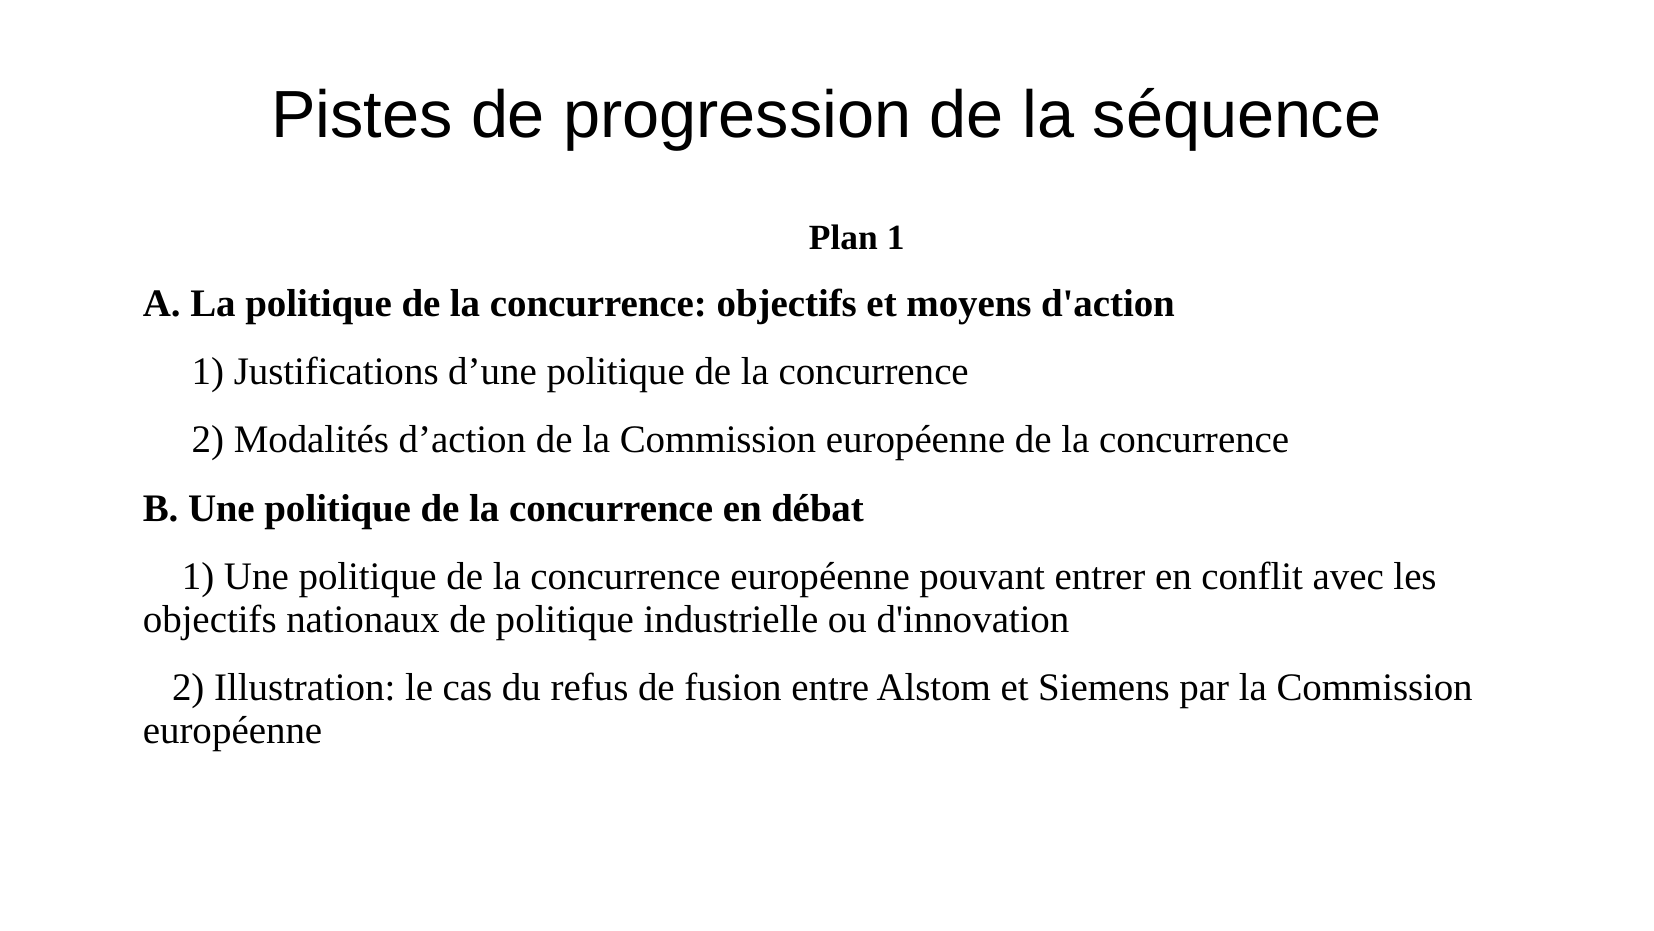

# Pistes de progression de la séquence
Plan 1
A. La politique de la concurrence: objectifs et moyens d'action
 1) Justifications d’une politique de la concurrence
 2) Modalités d’action de la Commission européenne de la concurrence
B. Une politique de la concurrence en débat
 1) Une politique de la concurrence européenne pouvant entrer en conflit avec les objectifs nationaux de politique industrielle ou d'innovation
 2) Illustration: le cas du refus de fusion entre Alstom et Siemens par la Commission européenne